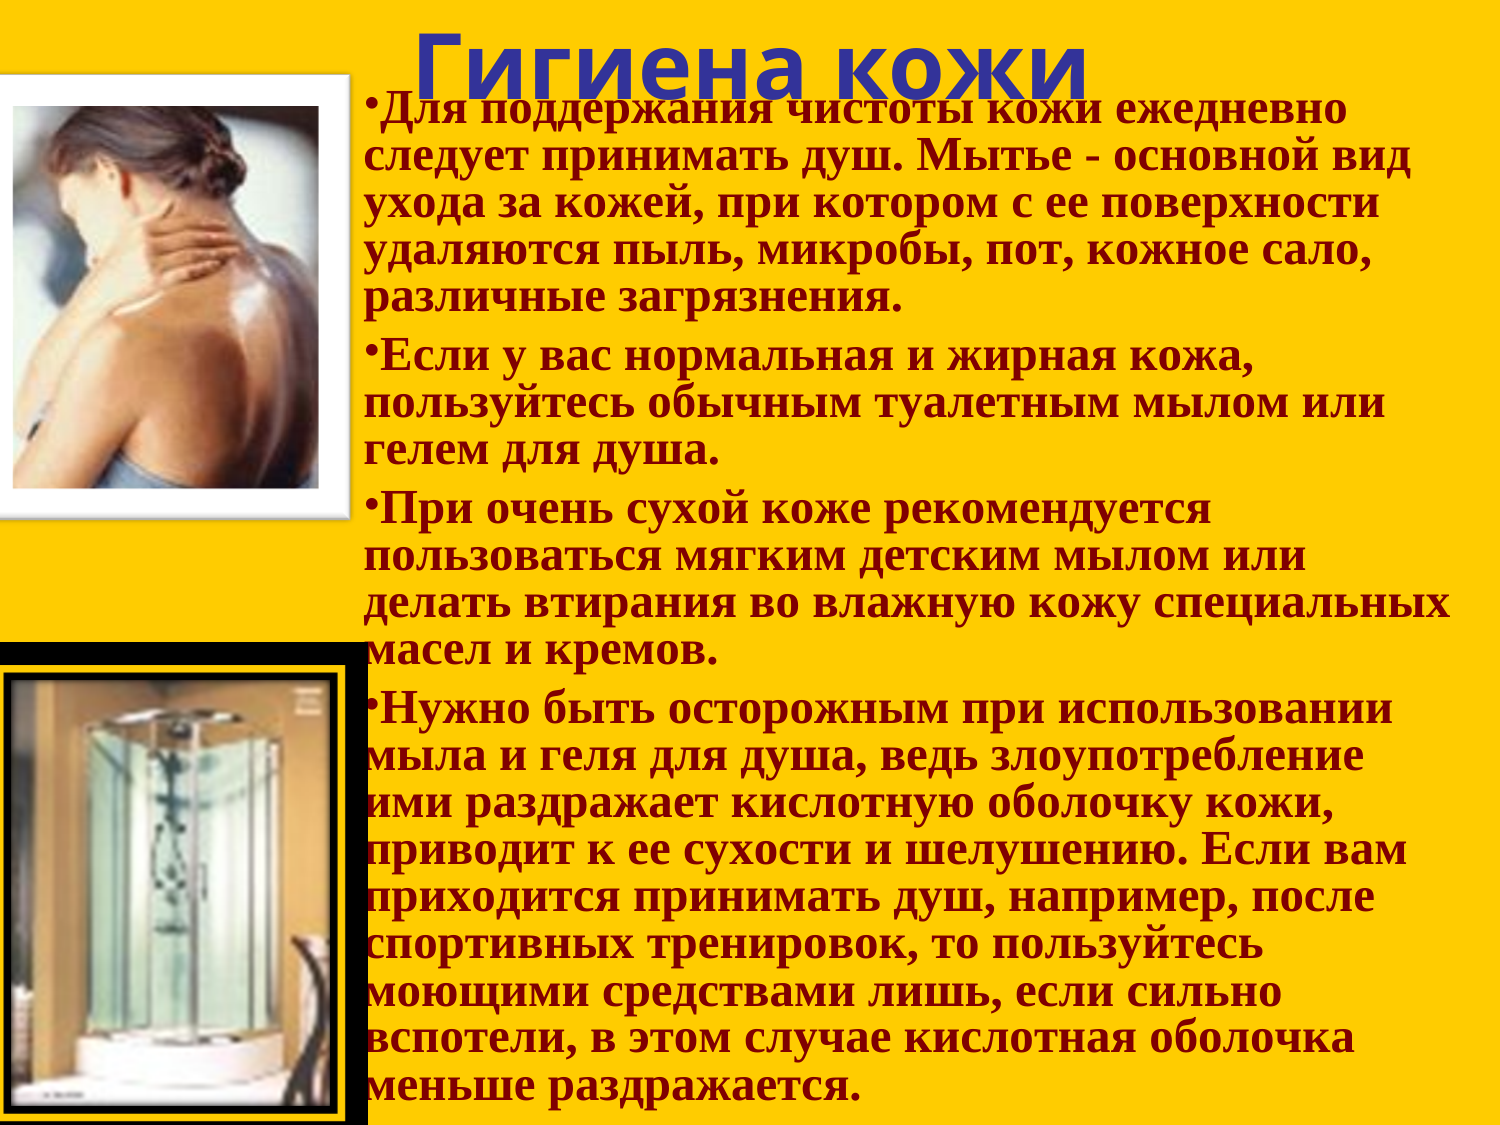

# Гигиена кожи
Для поддержания чистоты кожи ежедневно следует принимать душ. Мытье - основной вид ухода за кожей, при котором с ее поверхности удаляются пыль, микробы, пот, кожное сало, различные загрязнения.
Если у вас нормальная и жирная кожа, пользуйтесь обычным туалетным мылом или гелем для душа.
При очень сухой коже рекомендуется пользоваться мягким детским мылом или делать втирания во влажную кожу специальных масел и кремов.
Нужно быть осторожным при использовании мыла и геля для душа, ведь злоупотребление ими раздражает кислотную оболочку кожи, приводит к ее сухости и шелушению. Если вам приходится принимать душ, например, после спортивных тренировок, то пользуйтесь моющими средствами лишь, если сильно вспотели, в этом случае кислотная оболочка меньше раздражается.